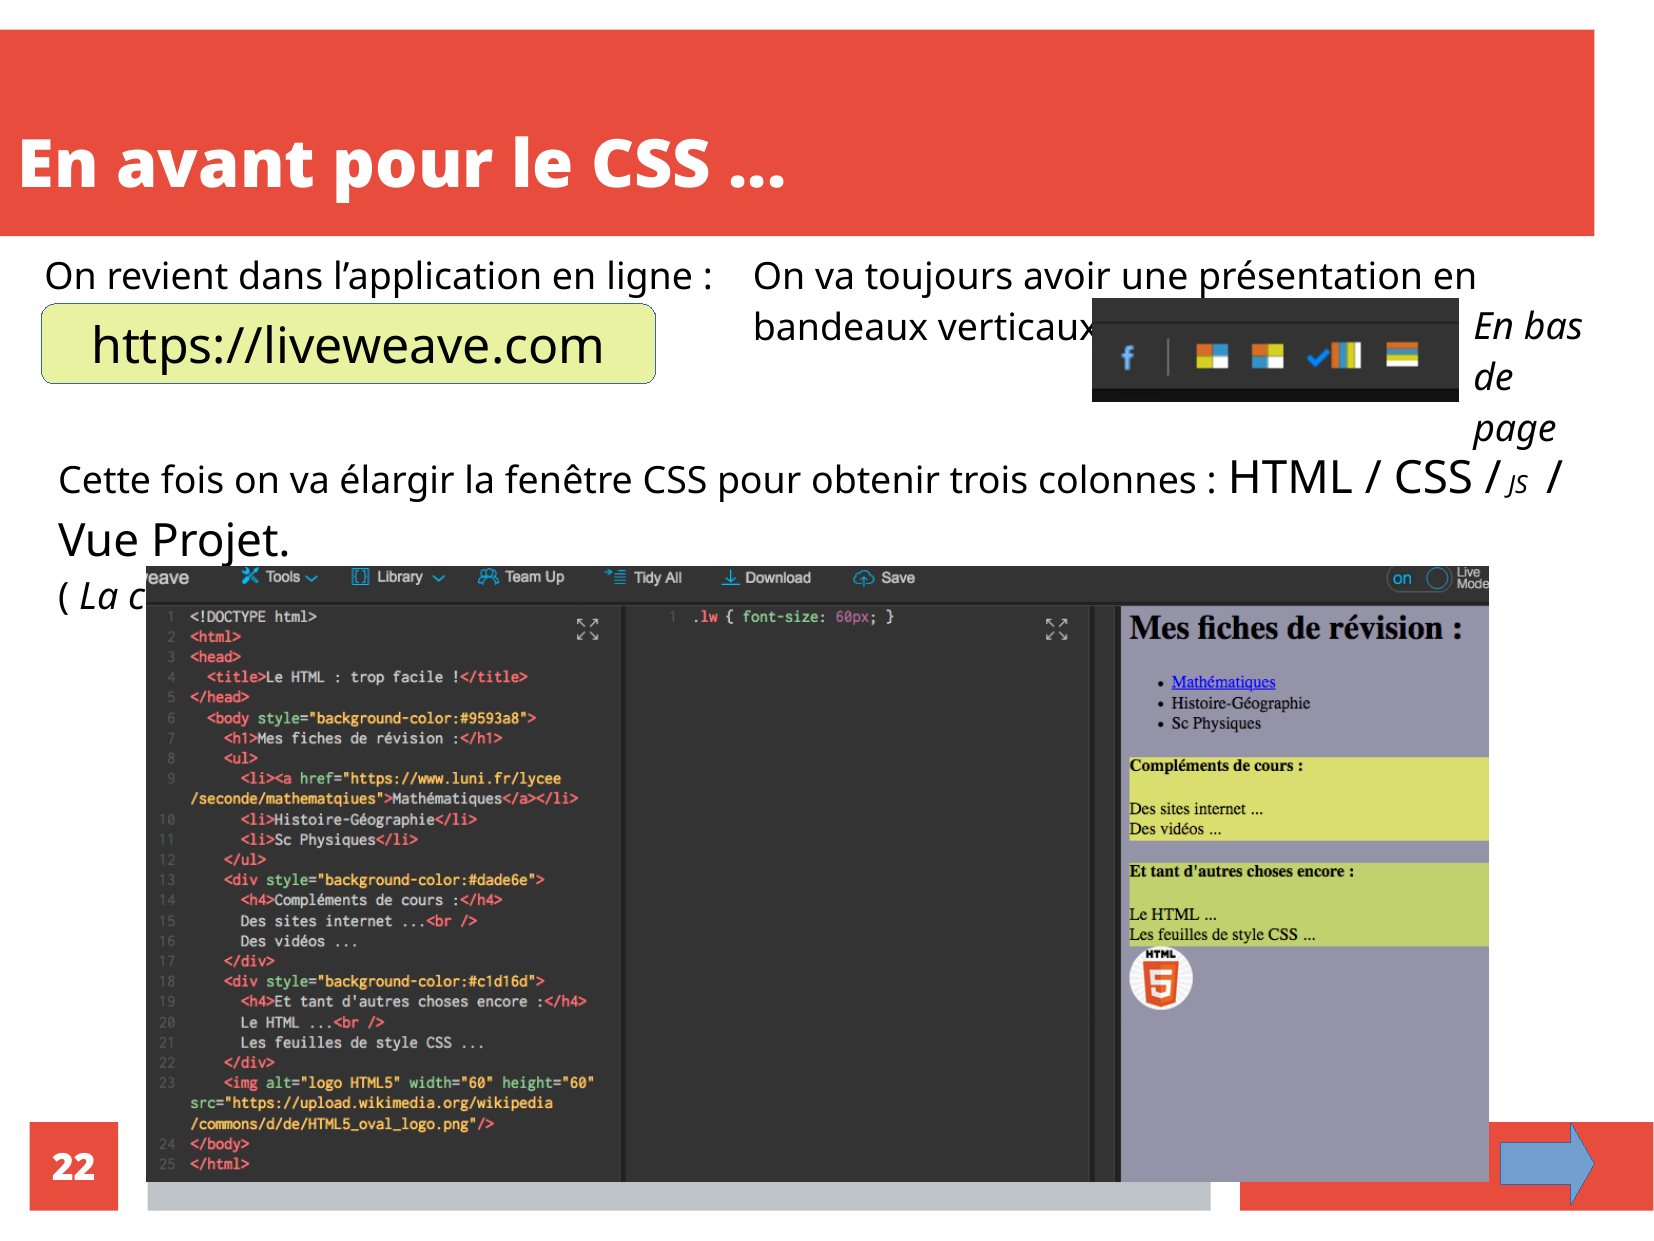

# En avant pour le CSS ...
On revient dans l’application en ligne :
On va toujours avoir une présentation en bandeaux verticaux :
En bas de page
https://liveweave.com
Cette fois on va élargir la fenêtre CSS pour obtenir trois colonnes : HTML / CSS / JS / Vue Projet.
( La colonne [ JS : JavaScript ] n’est pas au programme de SNT mais de N.S.I.  )
22